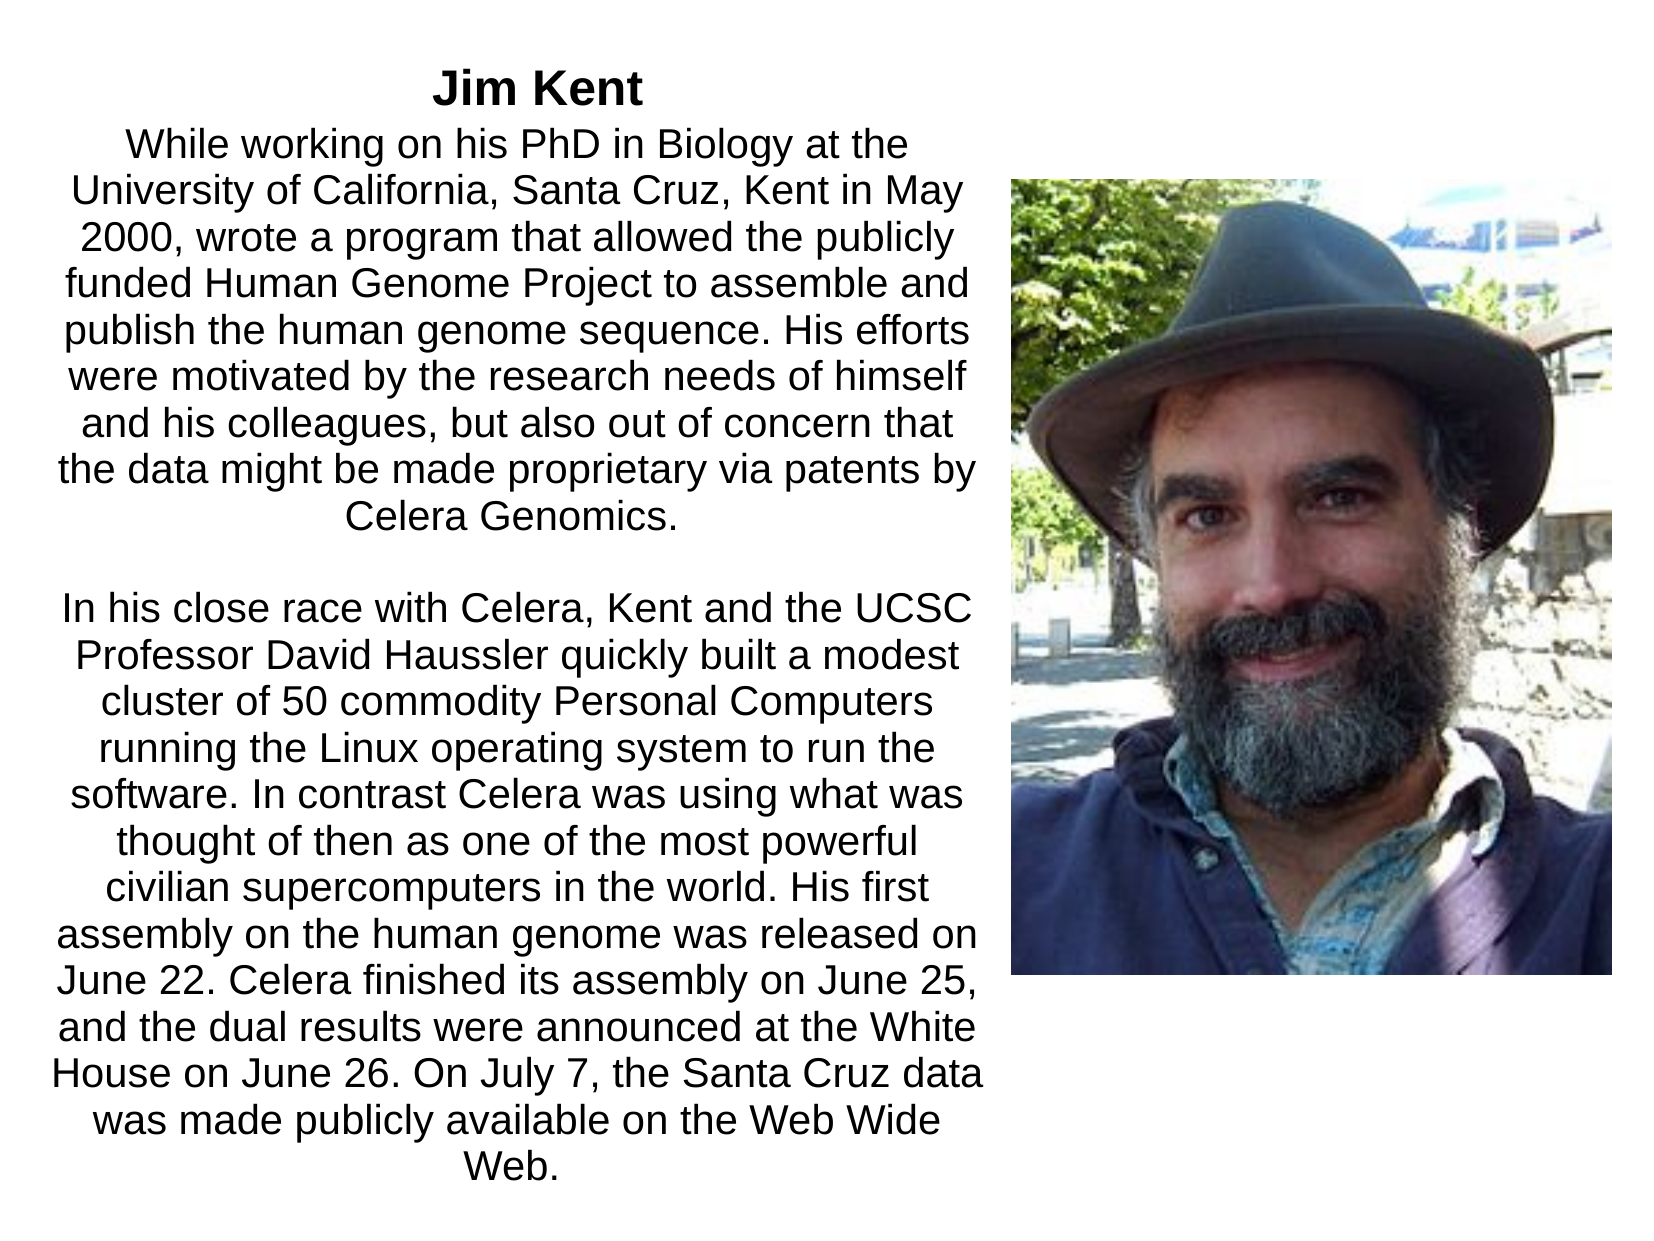

Jim Kent
# While working on his PhD in Biology at the University of California, Santa Cruz, Kent in May 2000, wrote a program that allowed the publicly funded Human Genome Project to assemble and publish the human genome sequence. His efforts were motivated by the research needs of himself and his colleagues, but also out of concern that the data might be made proprietary via patents by Celera Genomics.
In his close race with Celera, Kent and the UCSC Professor David Haussler quickly built a modest cluster of 50 commodity Personal Computers running the Linux operating system to run the software. In contrast Celera was using what was thought of then as one of the most powerful civilian supercomputers in the world. His first assembly on the human genome was released on June 22. Celera finished its assembly on June 25, and the dual results were announced at the White House on June 26. On July 7, the Santa Cruz data was made publicly available on the Web Wide Web.